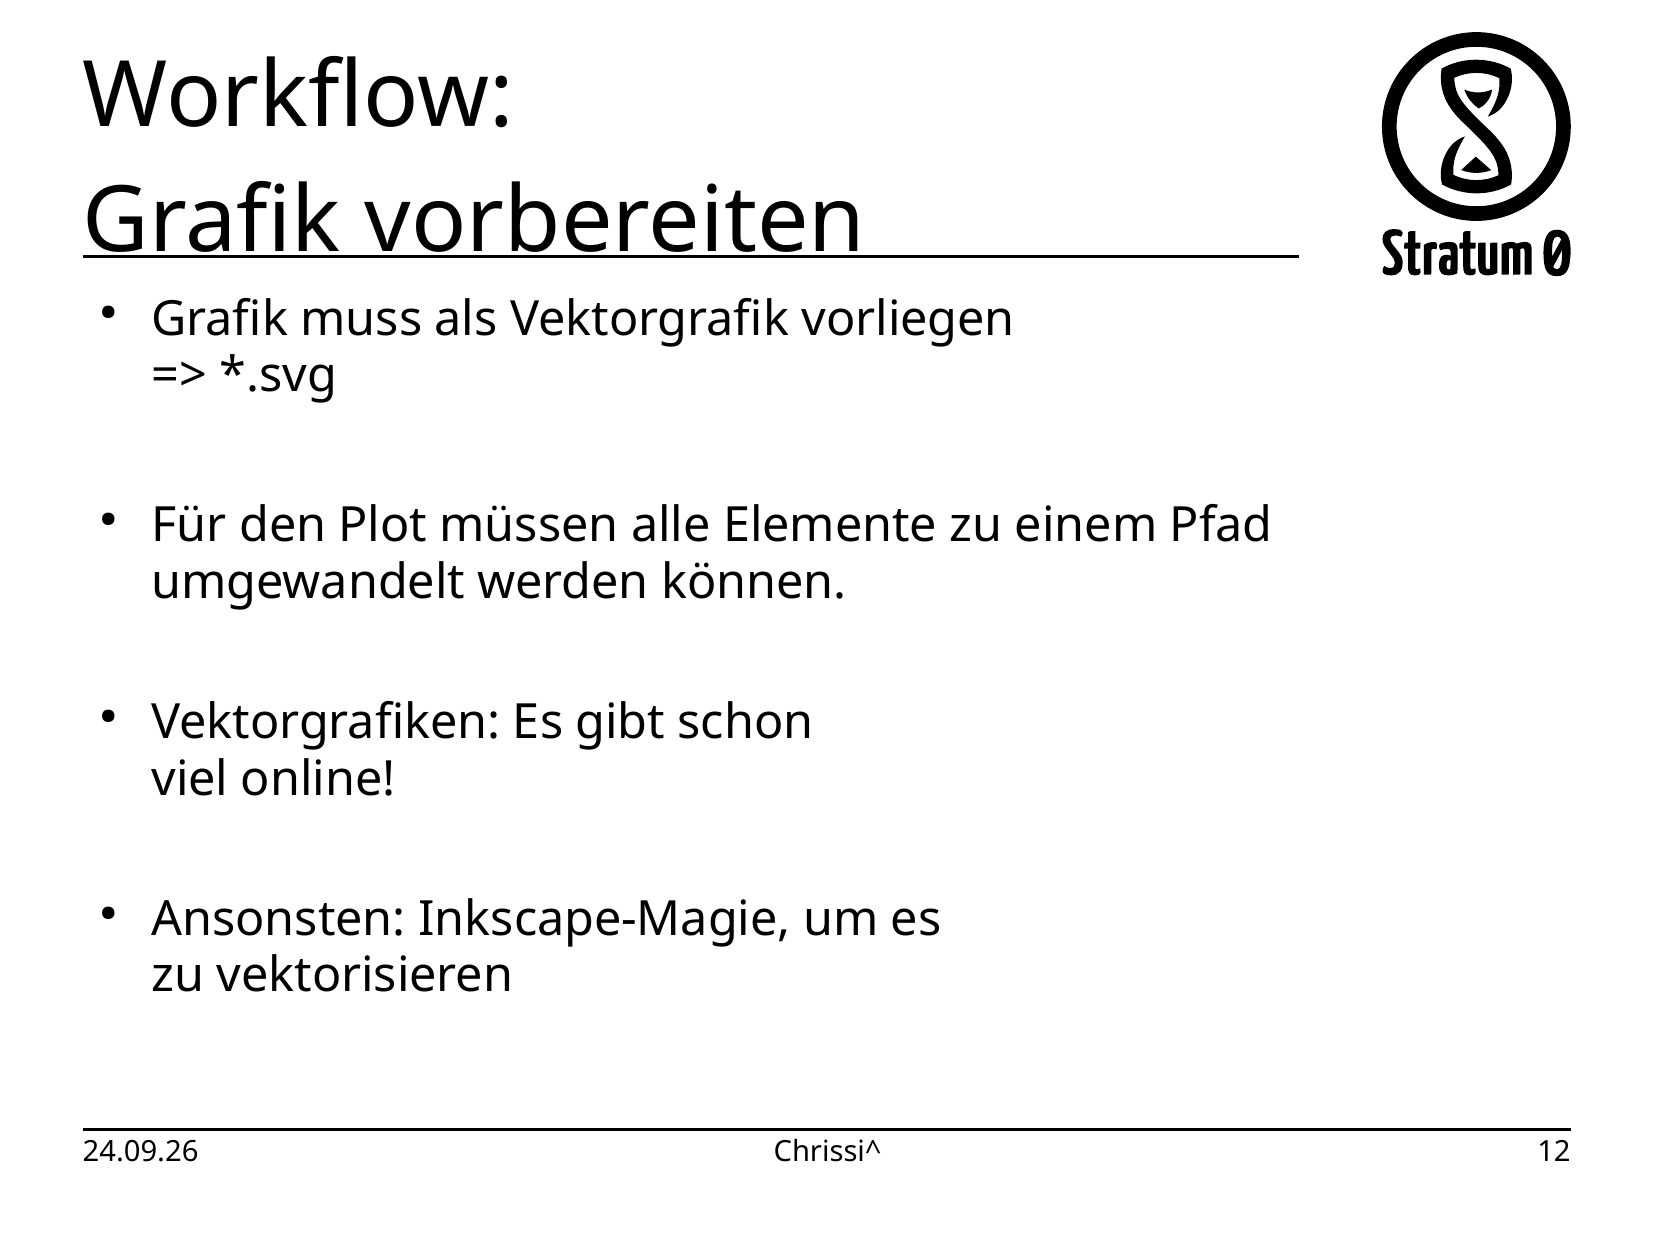

# Workflow: Grafik vorbereiten
Grafik muss als Vektorgrafik vorliegen
=> *.svg
Für den Plot müssen alle Elemente zu einem Pfad umgewandelt werden können.
Vektorgrafiken: Es gibt schon
viel online!
Ansonsten: Inkscape-Magie, um es
zu vektorisieren
Chrissi^
12